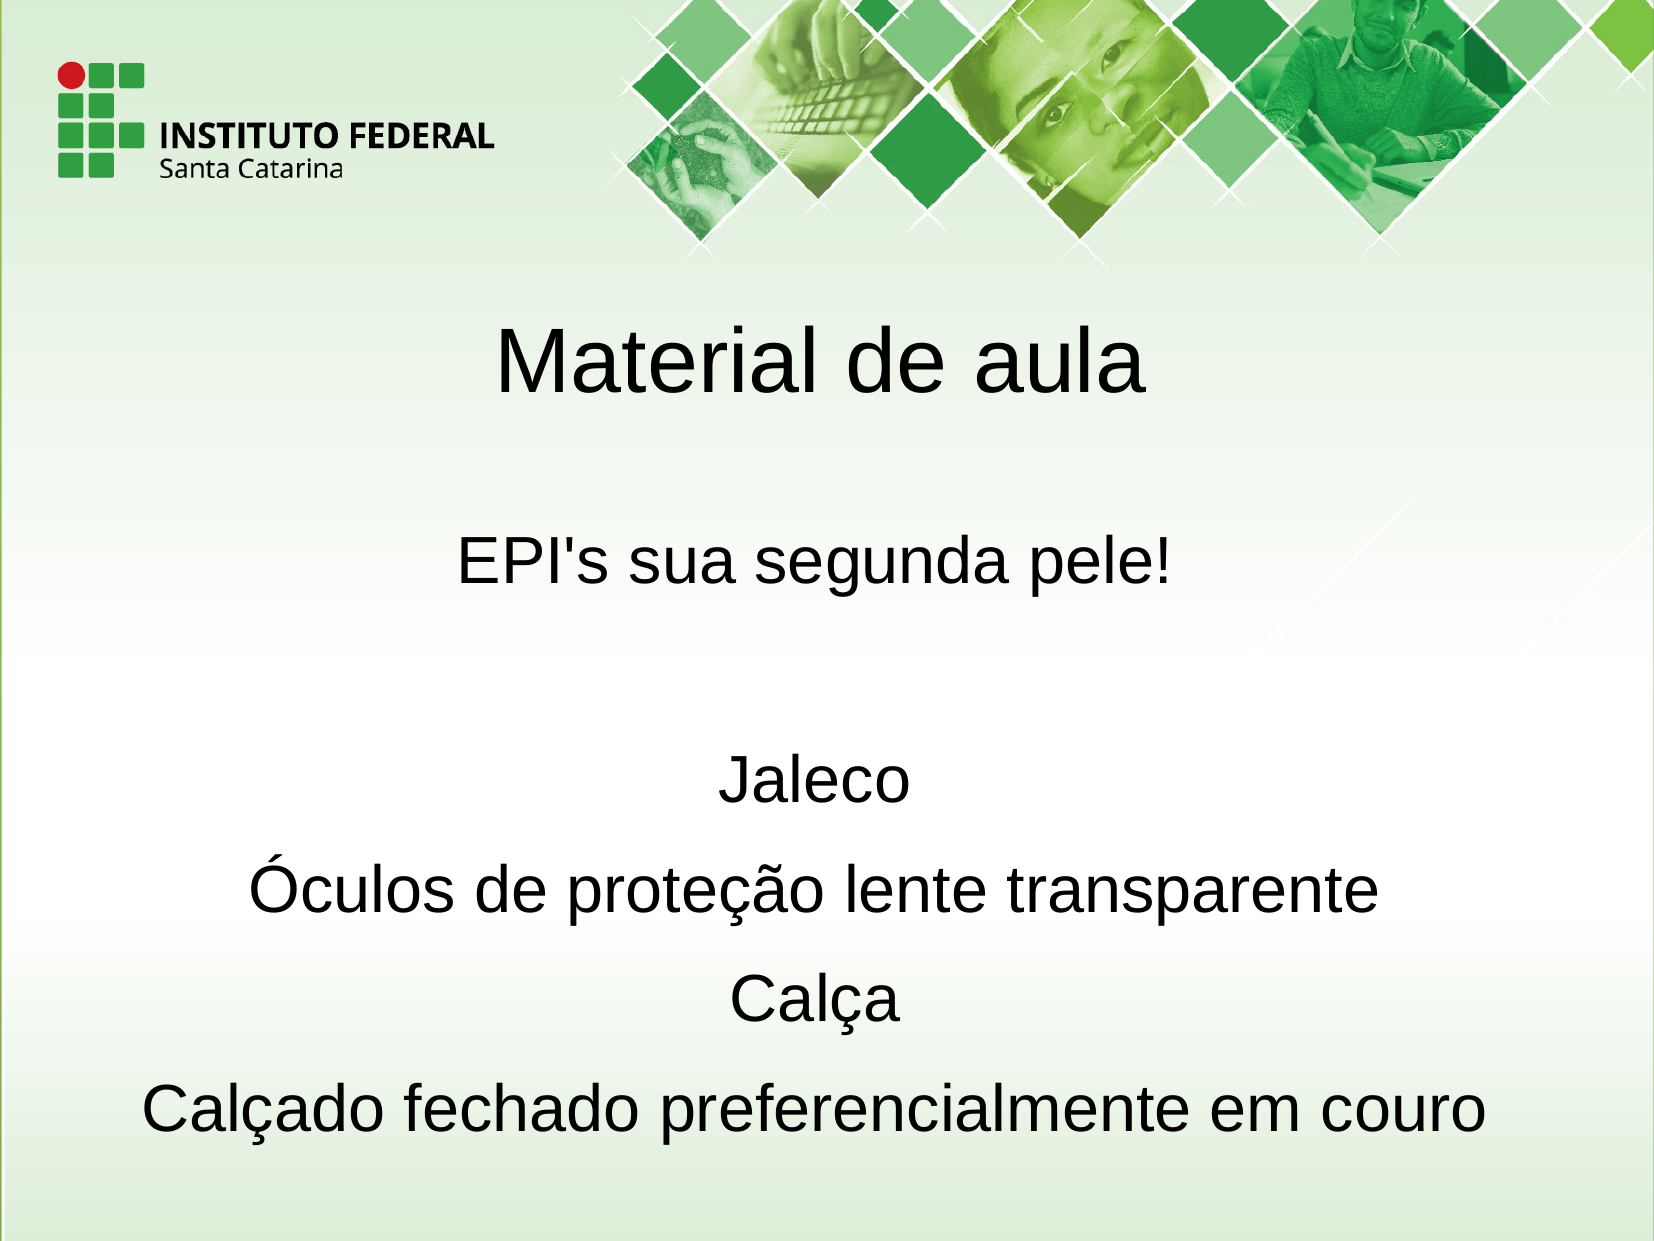

EPI's sua segunda pele!
Jaleco
Óculos de proteção lente transparente
Calça
Calçado fechado preferencialmente em couro
# Material de aula